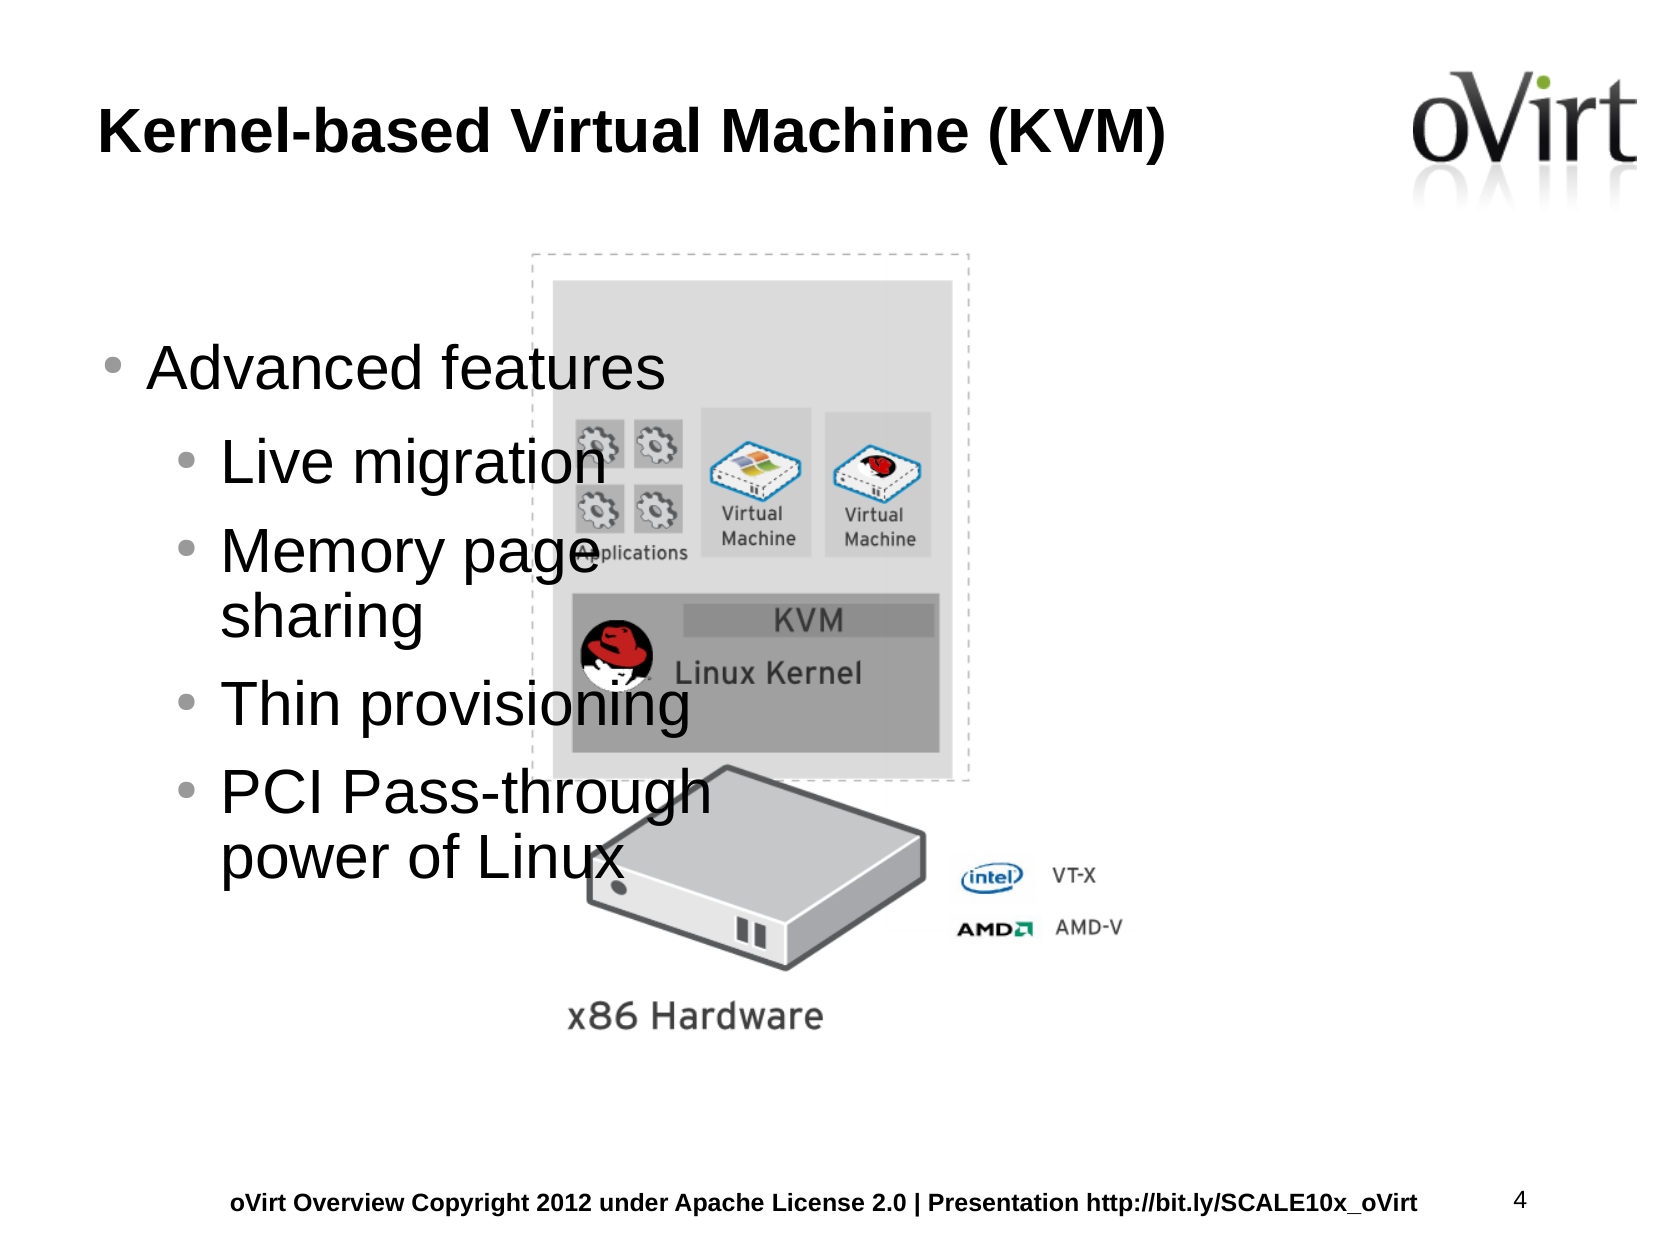

# Kernel-based Virtual Machine (KVM)
Advanced features
Live migration
Memory page sharing
Thin provisioning
PCI Pass-through
power of Linux